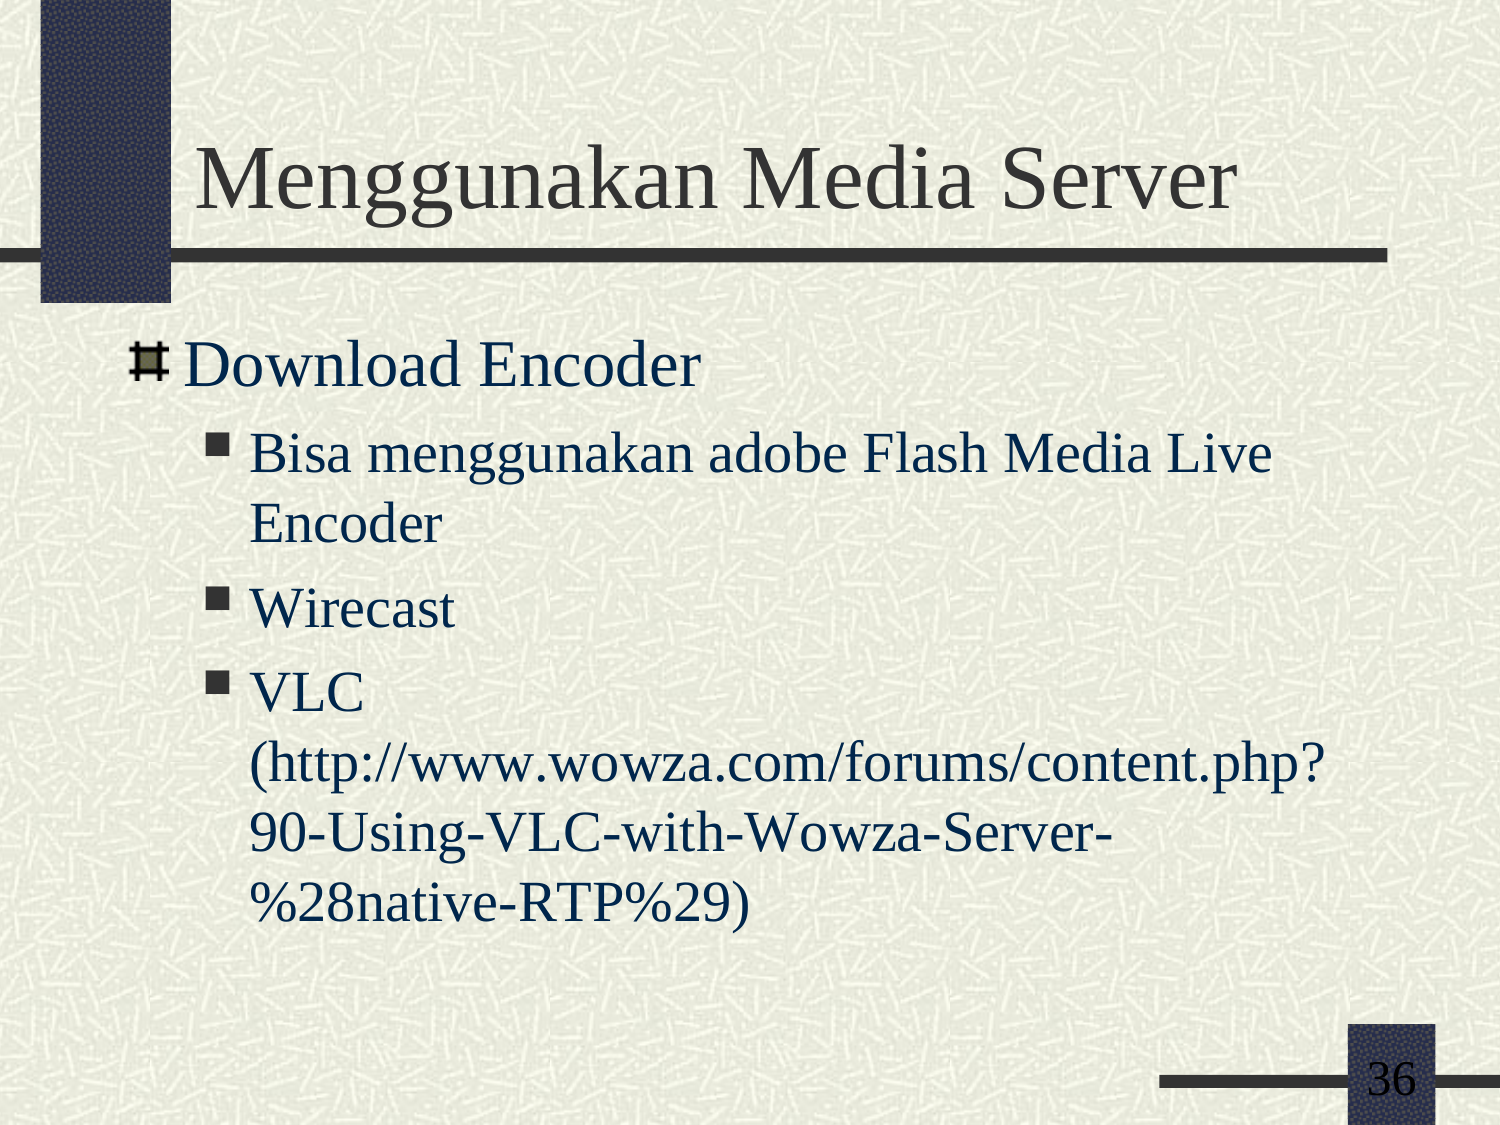

# Menggunakan Media Server
Download Encoder
Bisa menggunakan adobe Flash Media Live Encoder
Wirecast
VLC (http://www.wowza.com/forums/content.php?90-Using-VLC-with-Wowza-Server-%28native-RTP%29)
36